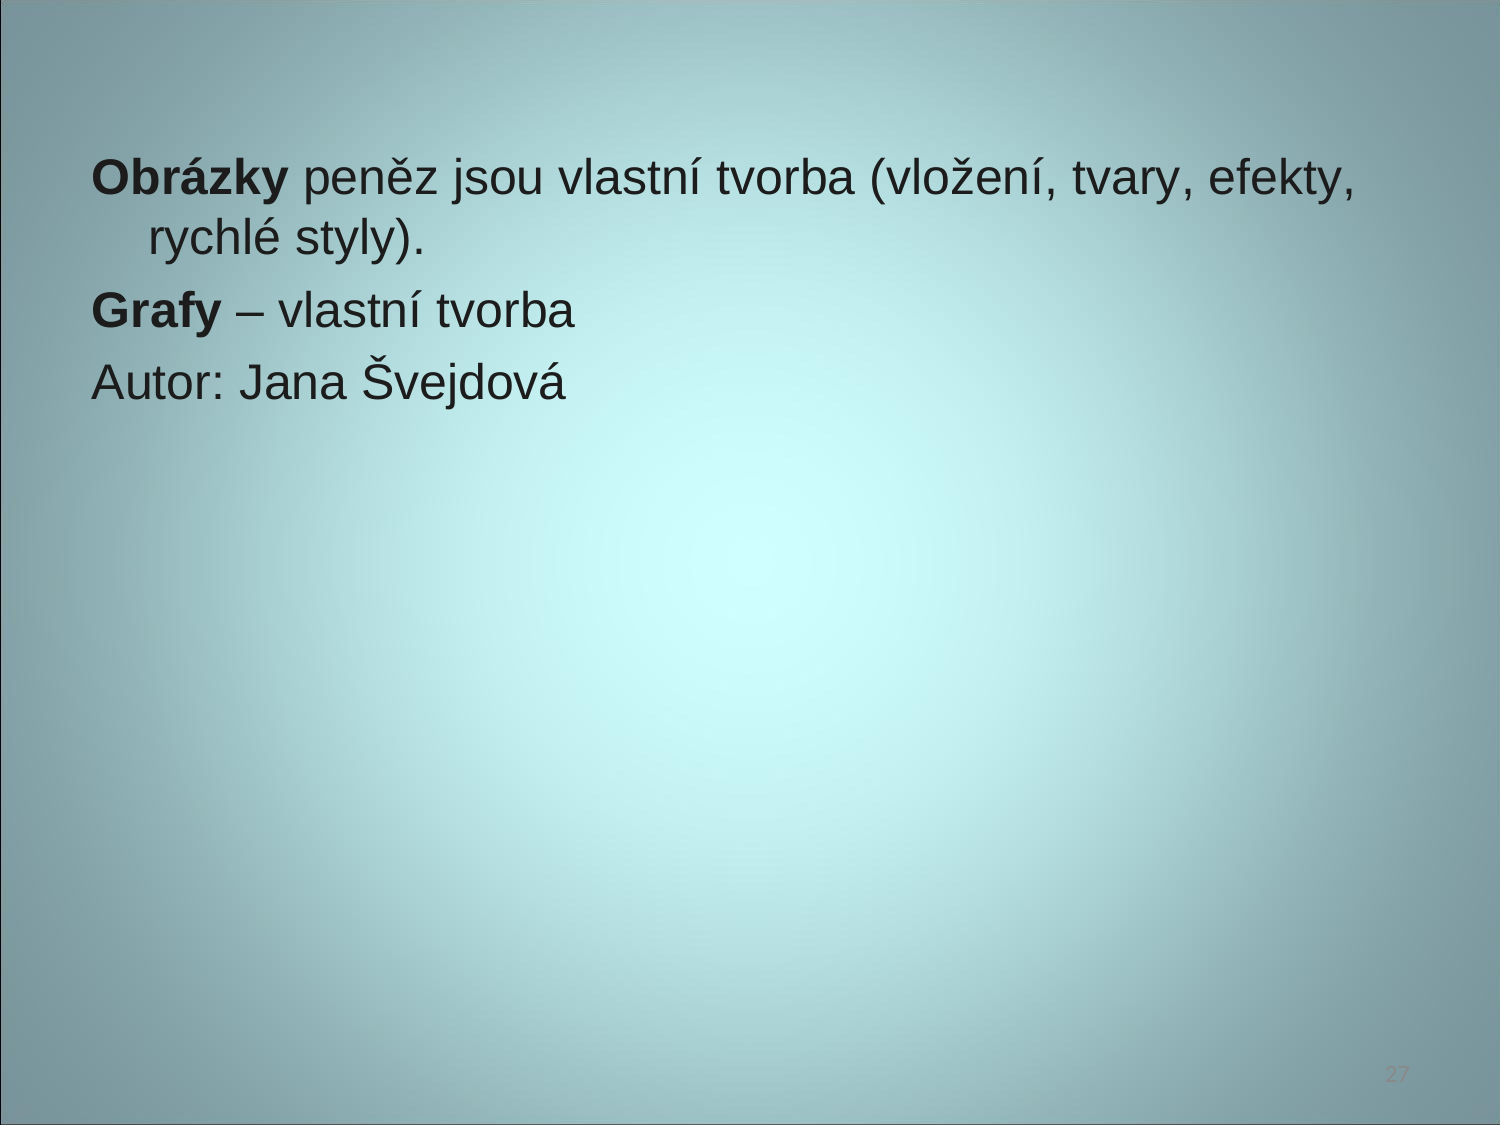

# Obrázky peněz jsou vlastní tvorba (vložení, tvary, efekty, rychlé styly).
Grafy – vlastní tvorba
Autor: Jana Švejdová